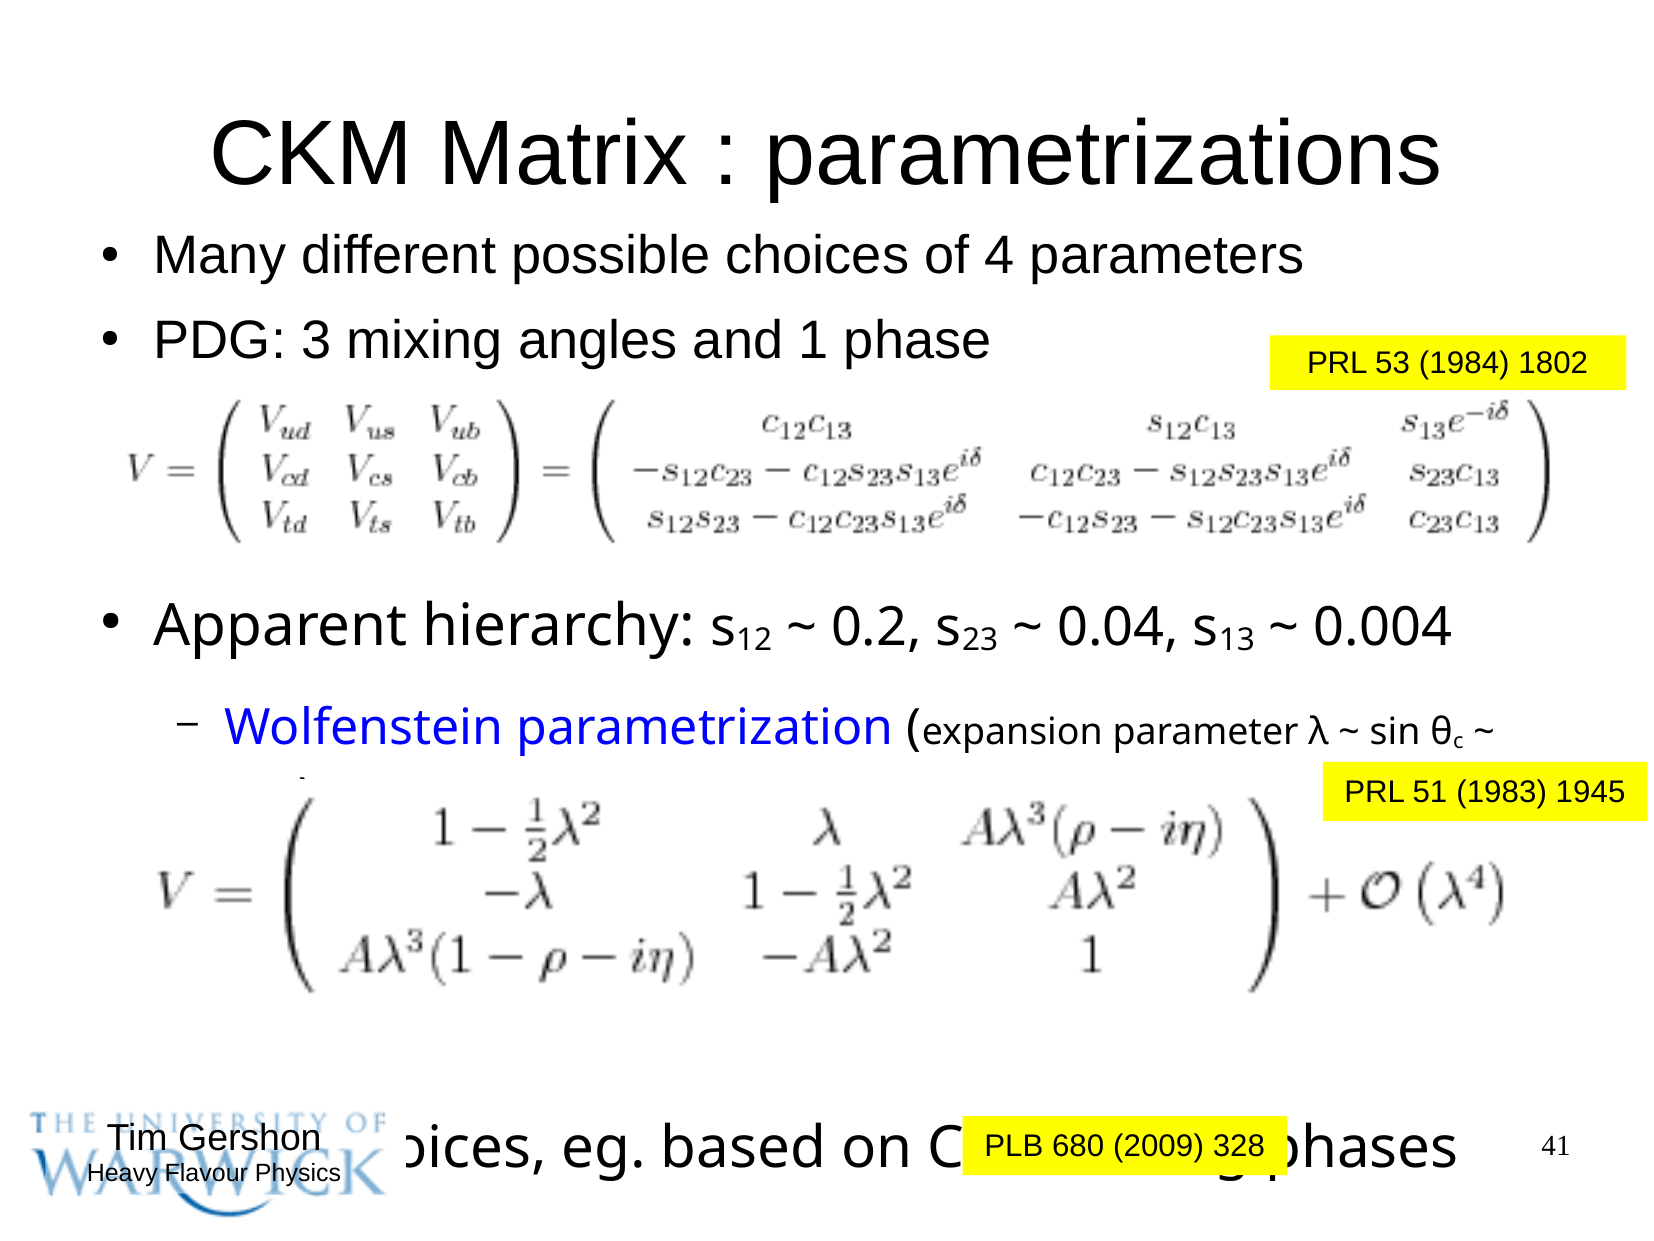

# CKM Matrix : parametrizations
Many different possible choices of 4 parameters
PDG: 3 mixing angles and 1 phase
Apparent hierarchy: s12 ~ 0.2, s23 ~ 0.04, s13 ~ 0.004
Wolfenstein parametrization (expansion parameter λ ~ sin θc ~ 0.22)
Other choices, eg. based on CP violating phases
PRL 53 (1984) 1802
PRL 51 (1983) 1945
Tim Gershon
Heavy Flavour Physics
PLB 680 (2009) 328
41